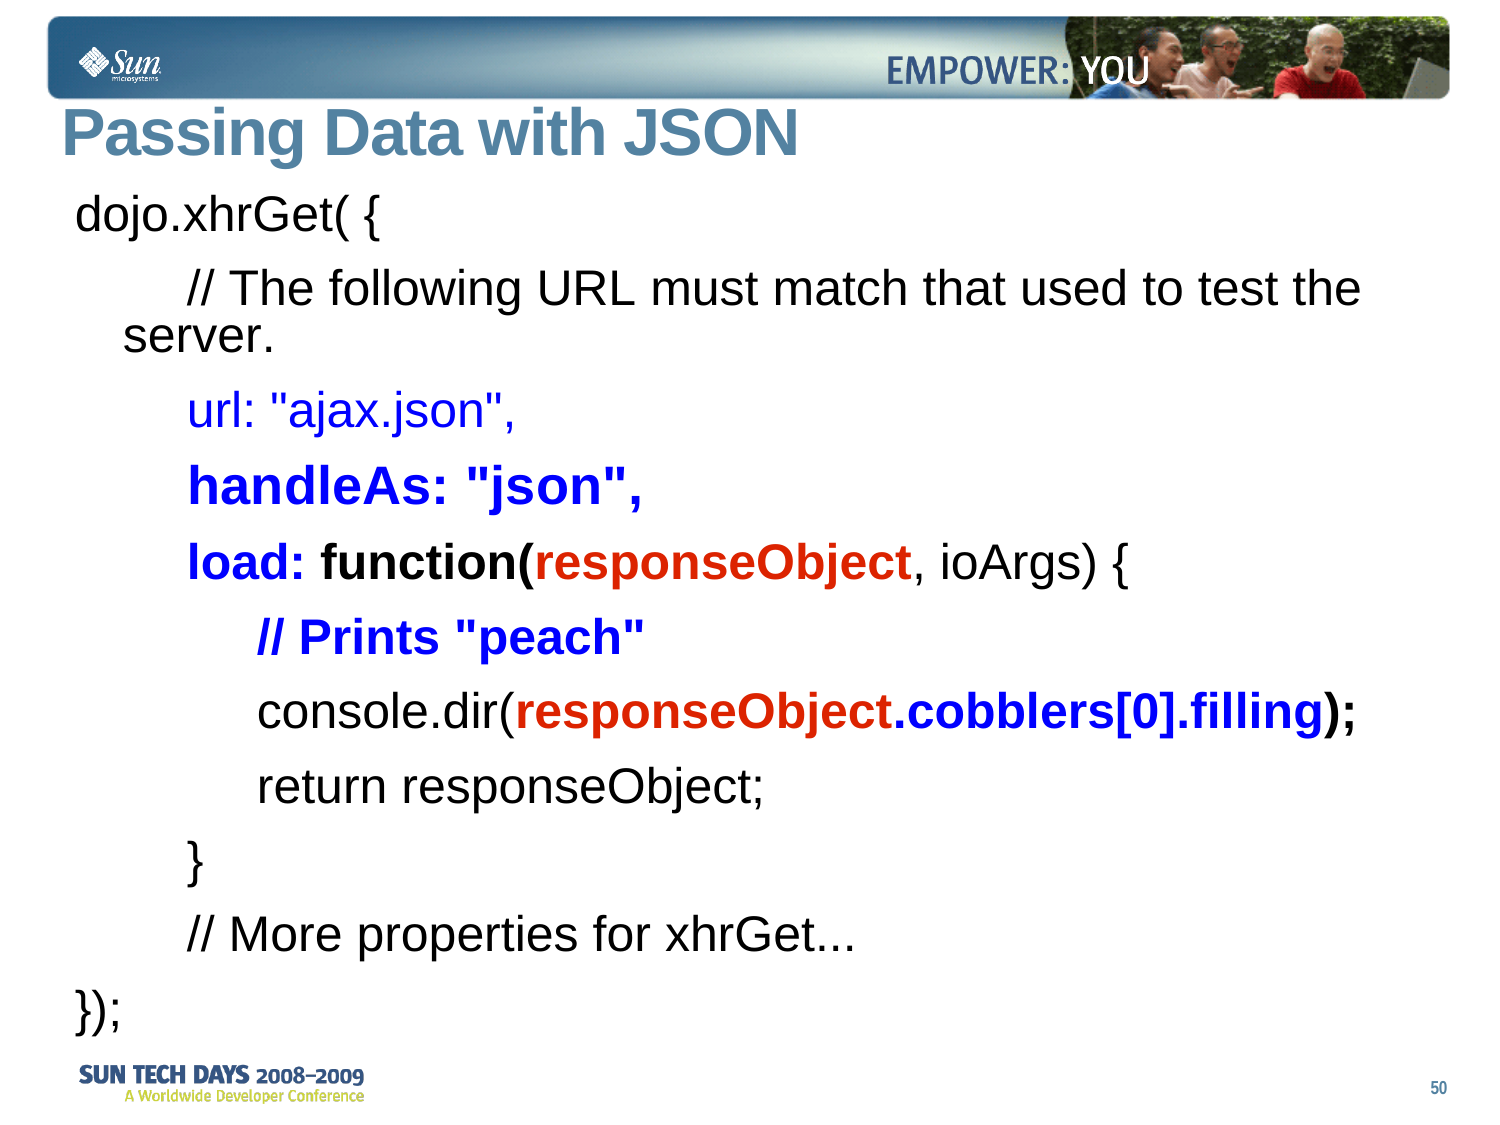

# Passing Data with JSON
dojo.xhrGet( {
 // The following URL must match that used to test the server.
 url: "ajax.json",
 handleAs: "json",
 load: function(responseObject, ioArgs) {
 // Prints "peach"
 console.dir(responseObject.cobblers[0].filling);
 return responseObject;
 }
 // More properties for xhrGet...
});